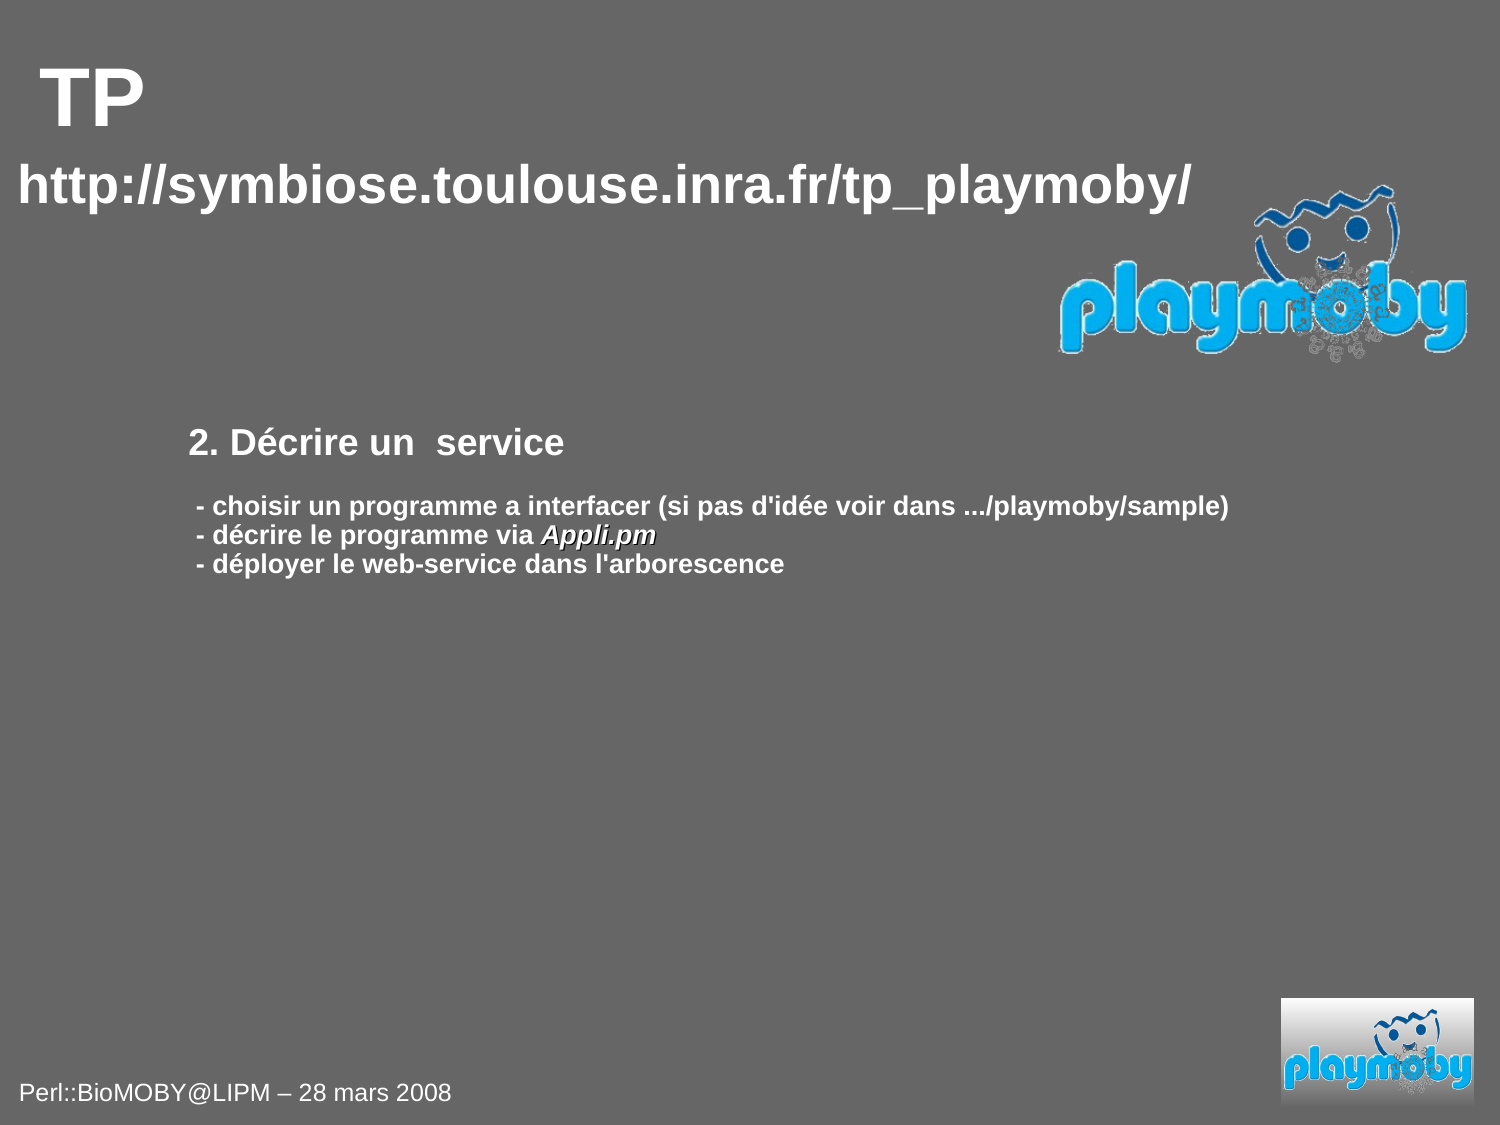

TP
http://symbiose.toulouse.inra.fr/tp_playmoby/
2. Décrire un service
 - choisir un programme a interfacer (si pas d'idée voir dans .../playmoby/sample)
 - décrire le programme via Appli.pm
 - déployer le web-service dans l'arborescence